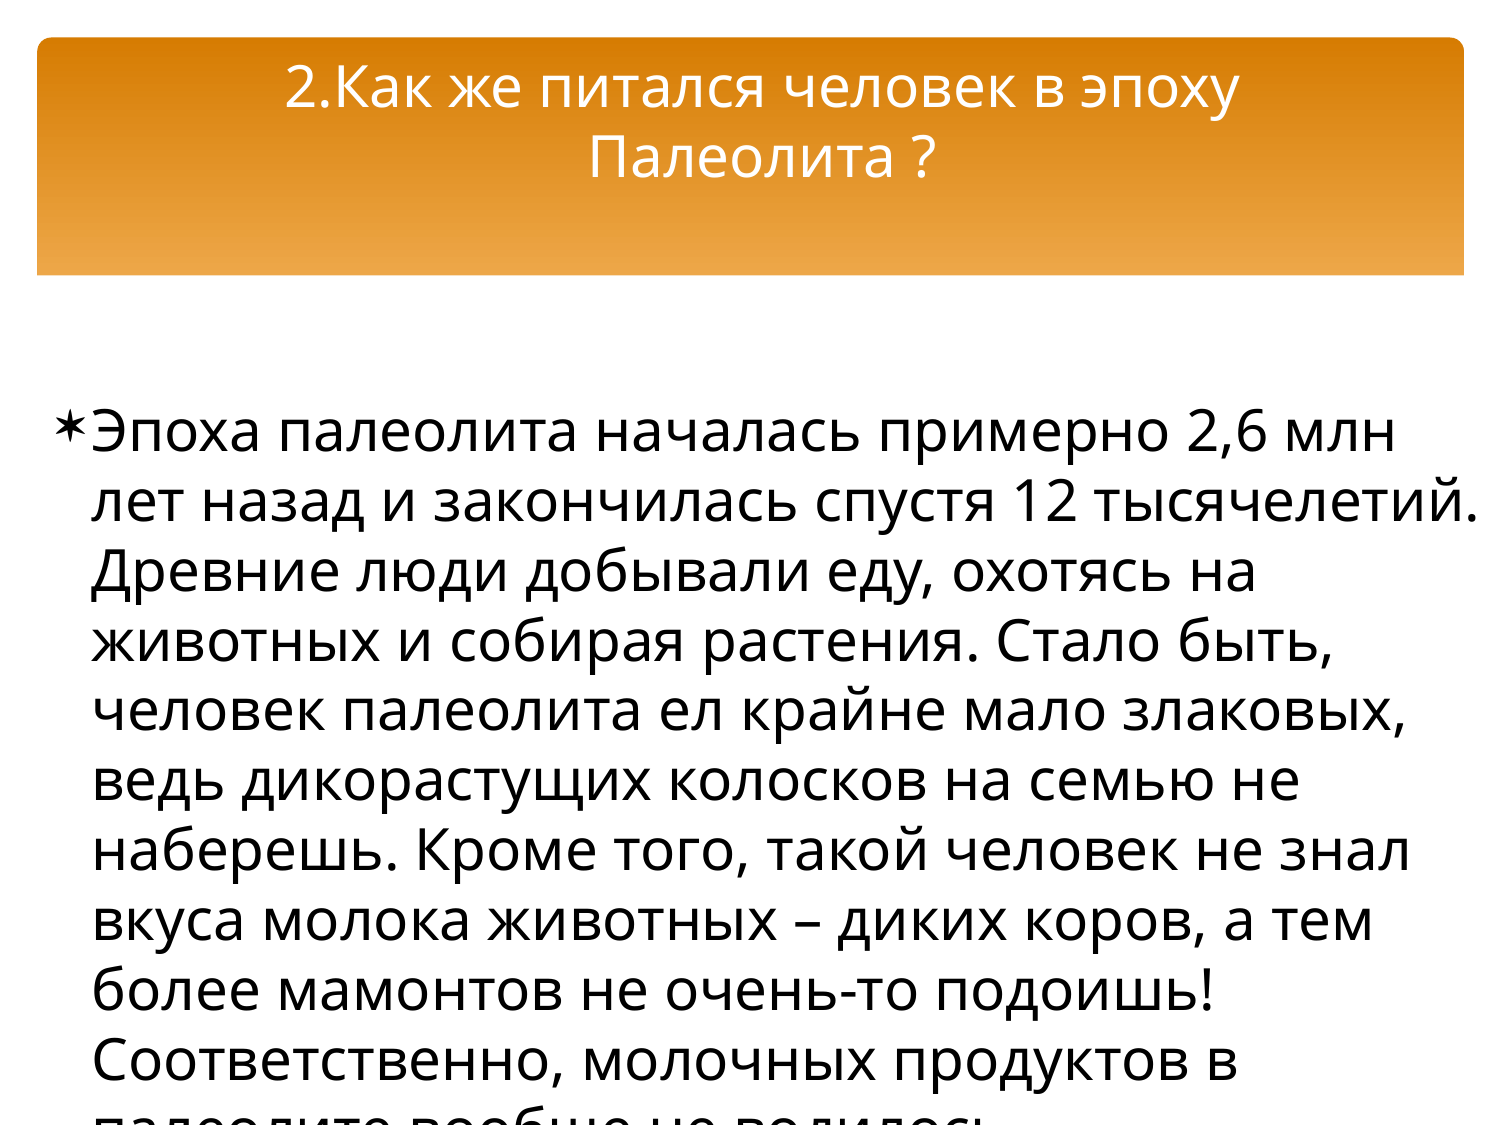

2.Как же питался человек в эпоху Палеолита ?
Эпоха палеолита началась примерно 2,6 млн лет назад и закончилась спустя 12 тысячелетий. Древние люди добывали еду, охотясь на животных и собирая растения. Стало быть, человек палеолита ел крайне мало злаковых, ведь дикорастущих колосков на семью не наберешь. Кроме того, такой человек не знал вкуса молока животных – диких коров, а тем более мамонтов не очень-то подоишь! Соответственно, молочных продуктов в палеолите вообще не водилось.